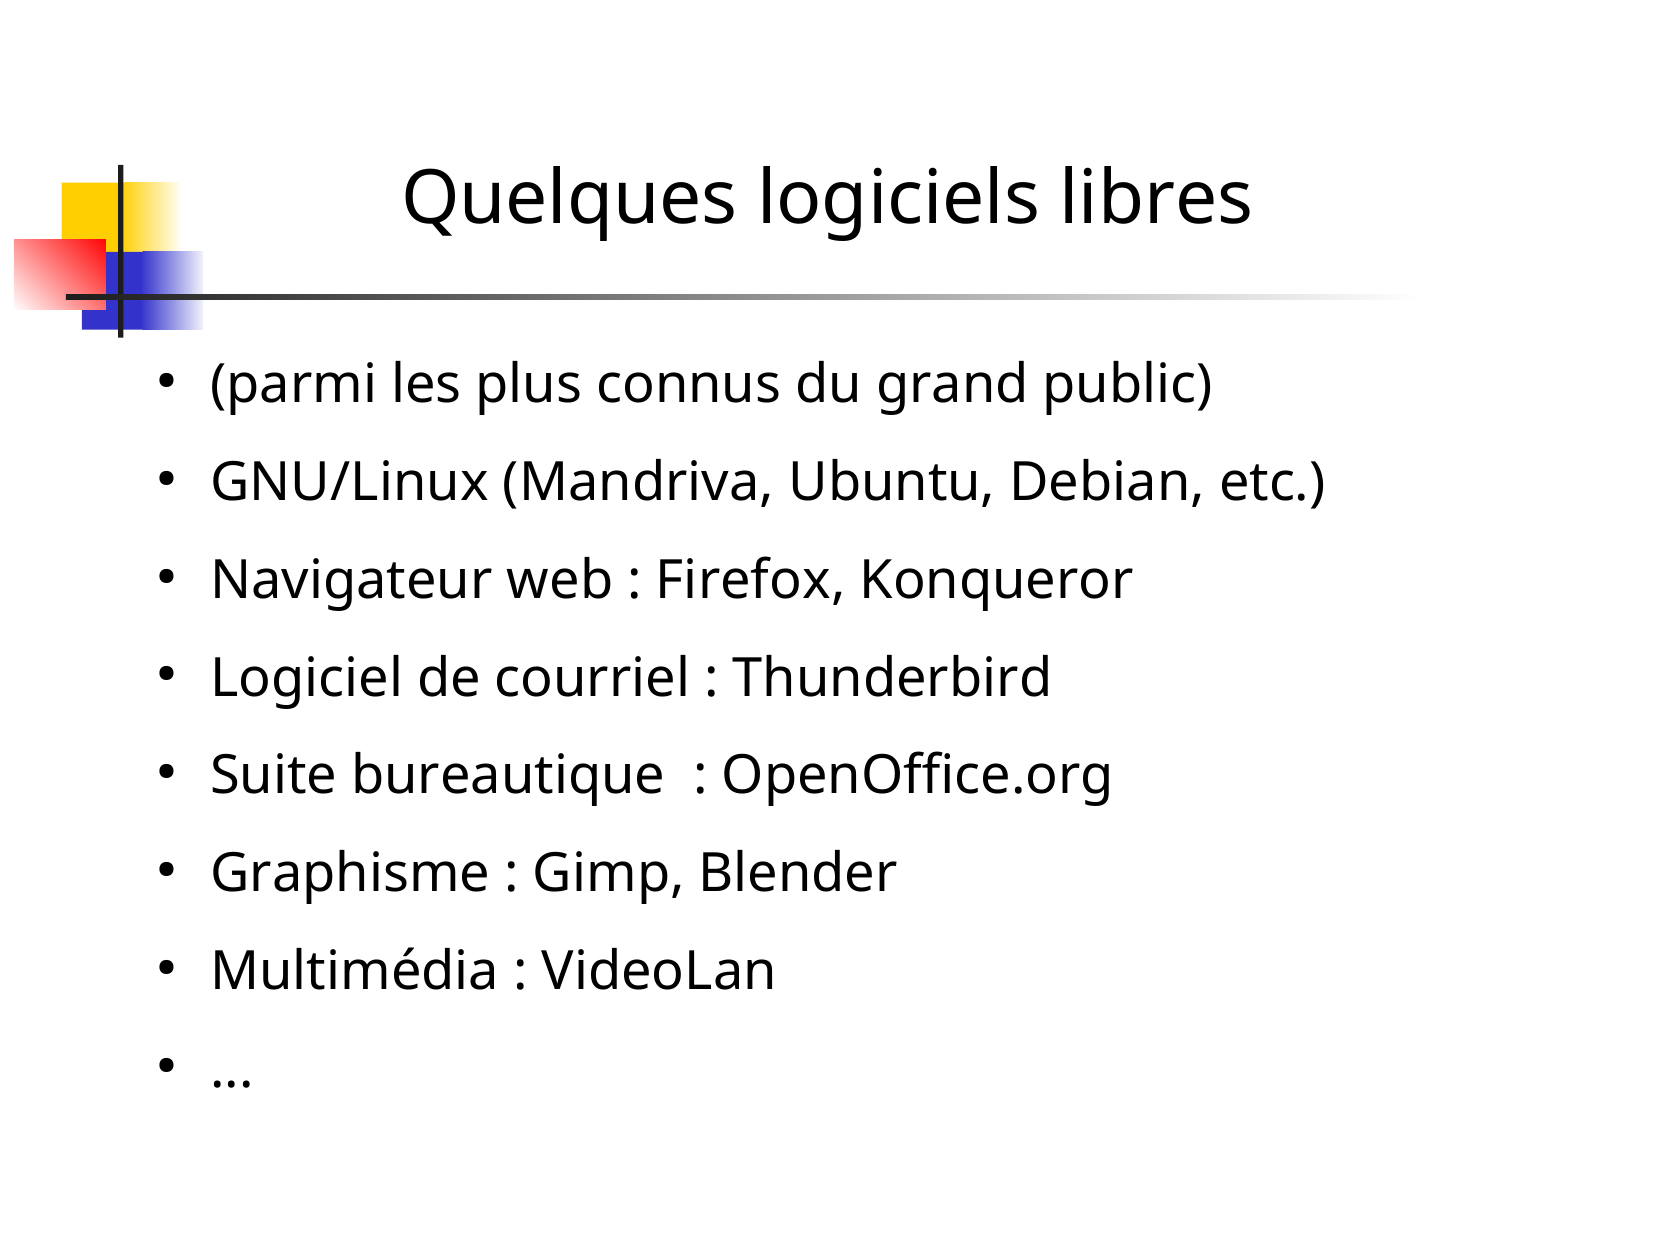

# Quelques logiciels libres
(parmi les plus connus du grand public)
GNU/Linux (Mandriva, Ubuntu, Debian, etc.)
Navigateur web : Firefox, Konqueror
Logiciel de courriel : Thunderbird
Suite bureautique : OpenOffice.org
Graphisme : Gimp, Blender
Multimédia : VideoLan
...